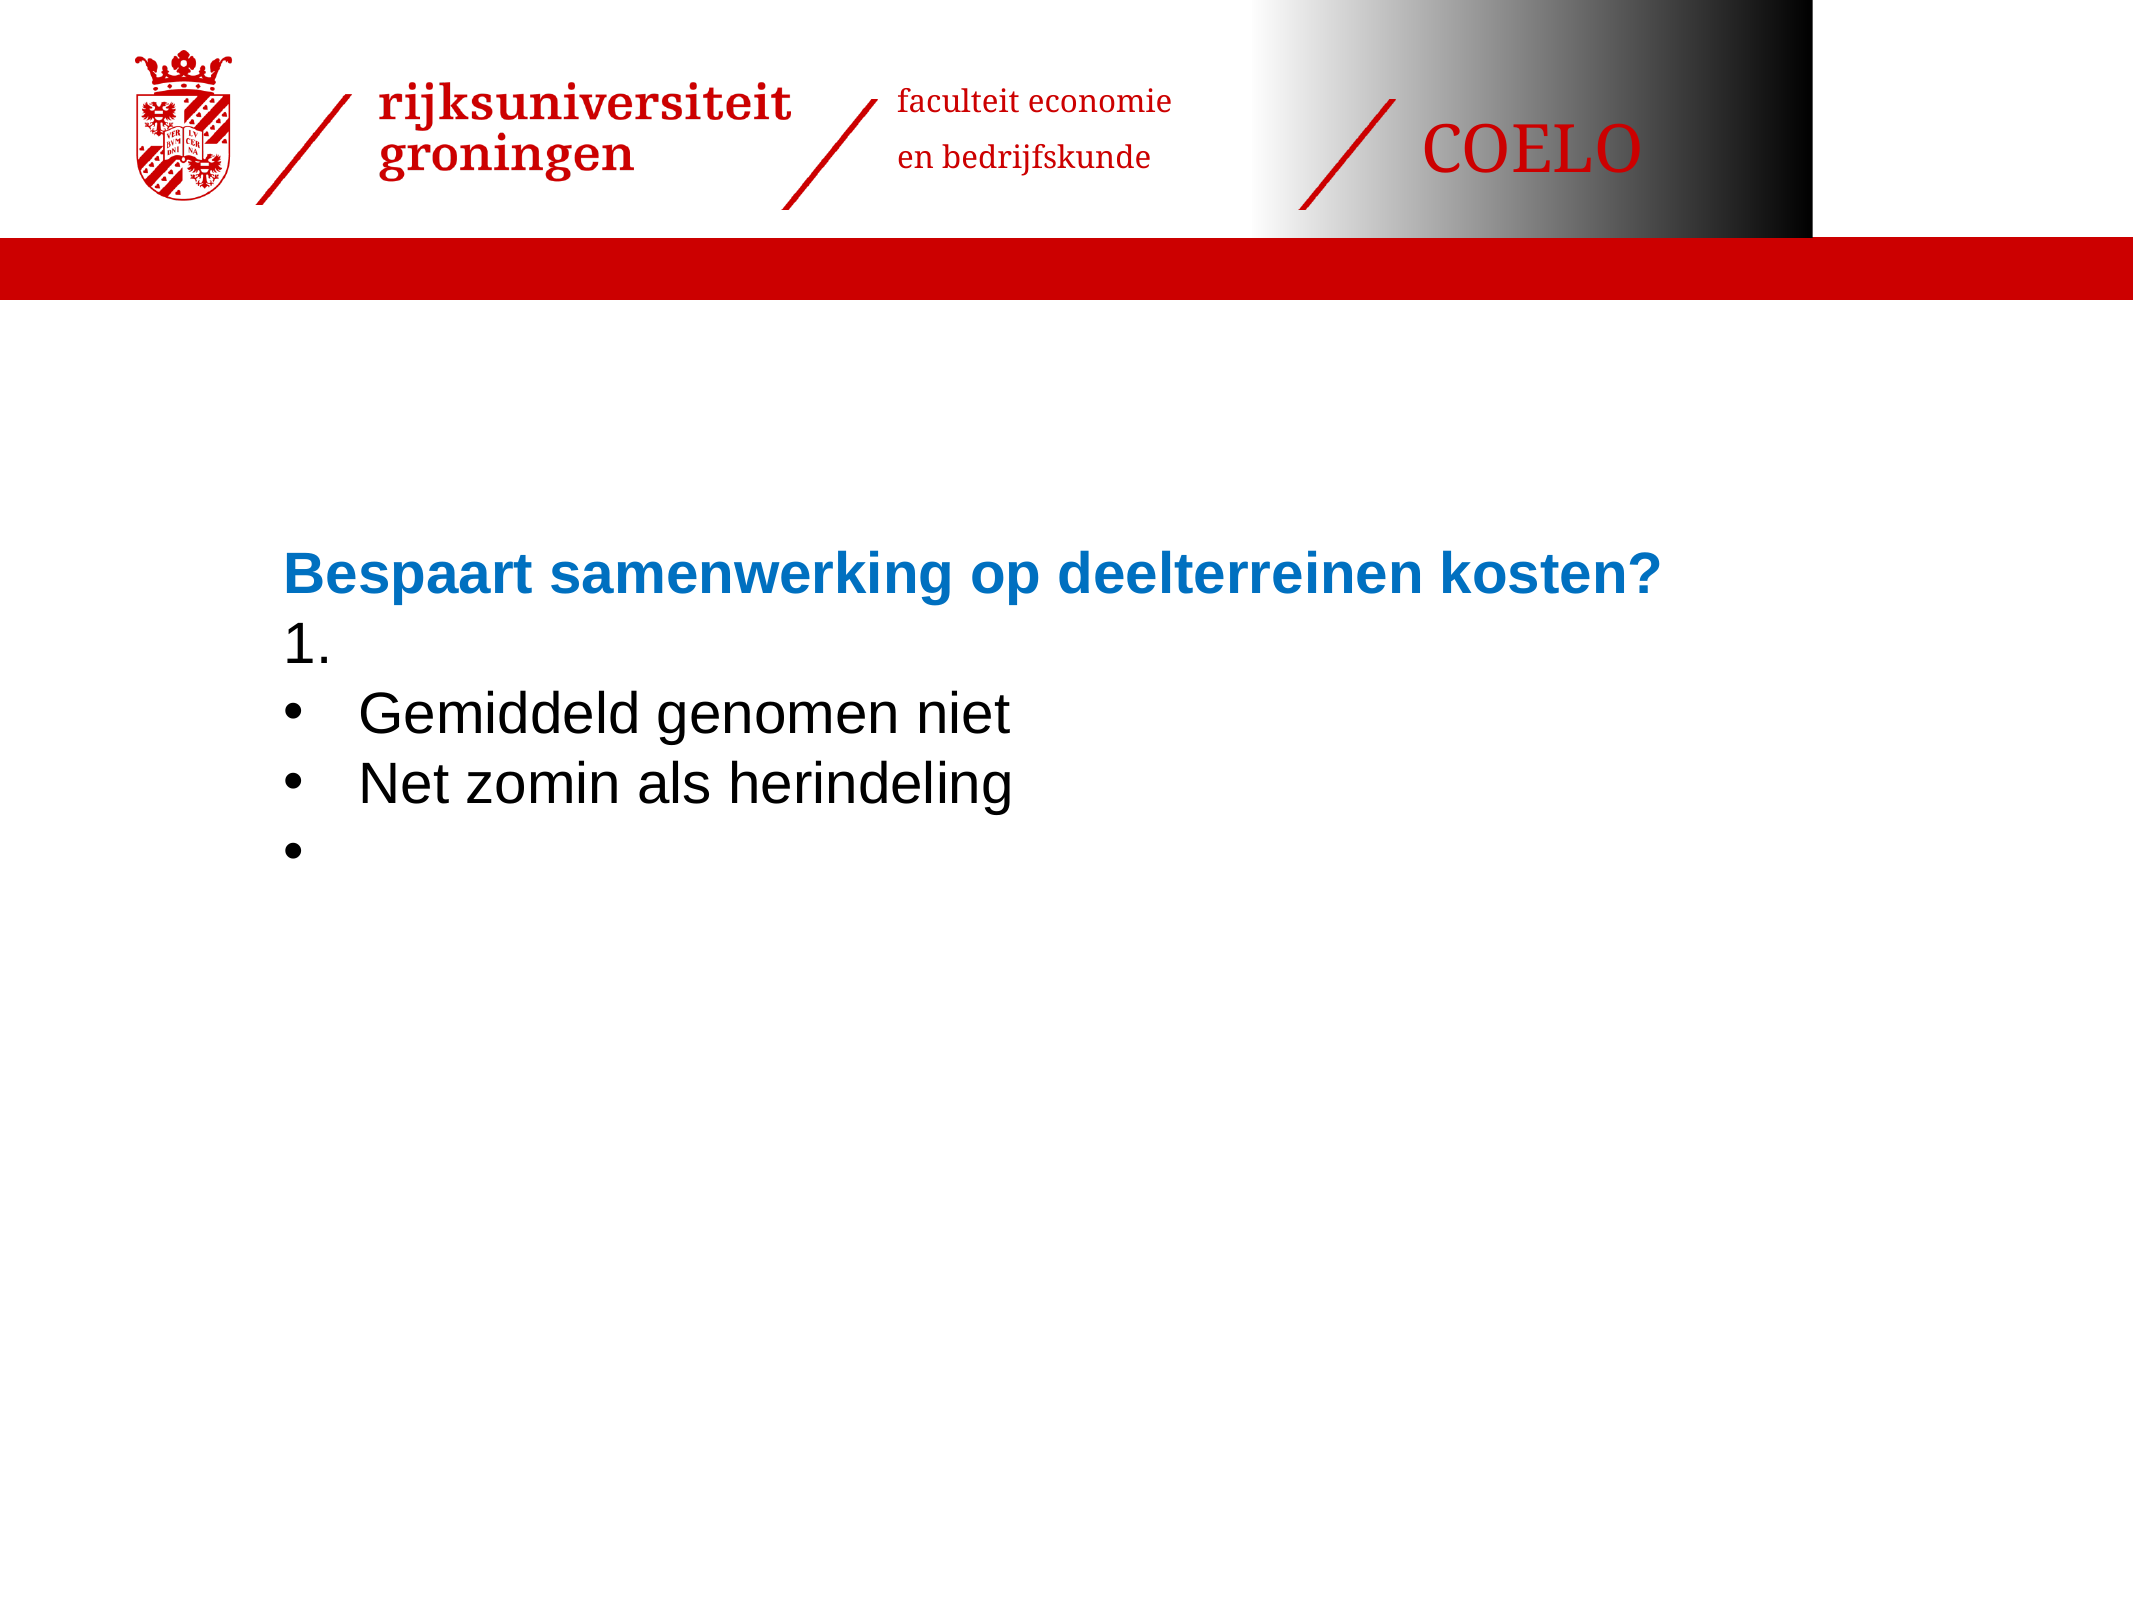

Bespaart samenwerking op deelterreinen kosten?
Gemiddeld genomen niet
Net zomin als herindeling